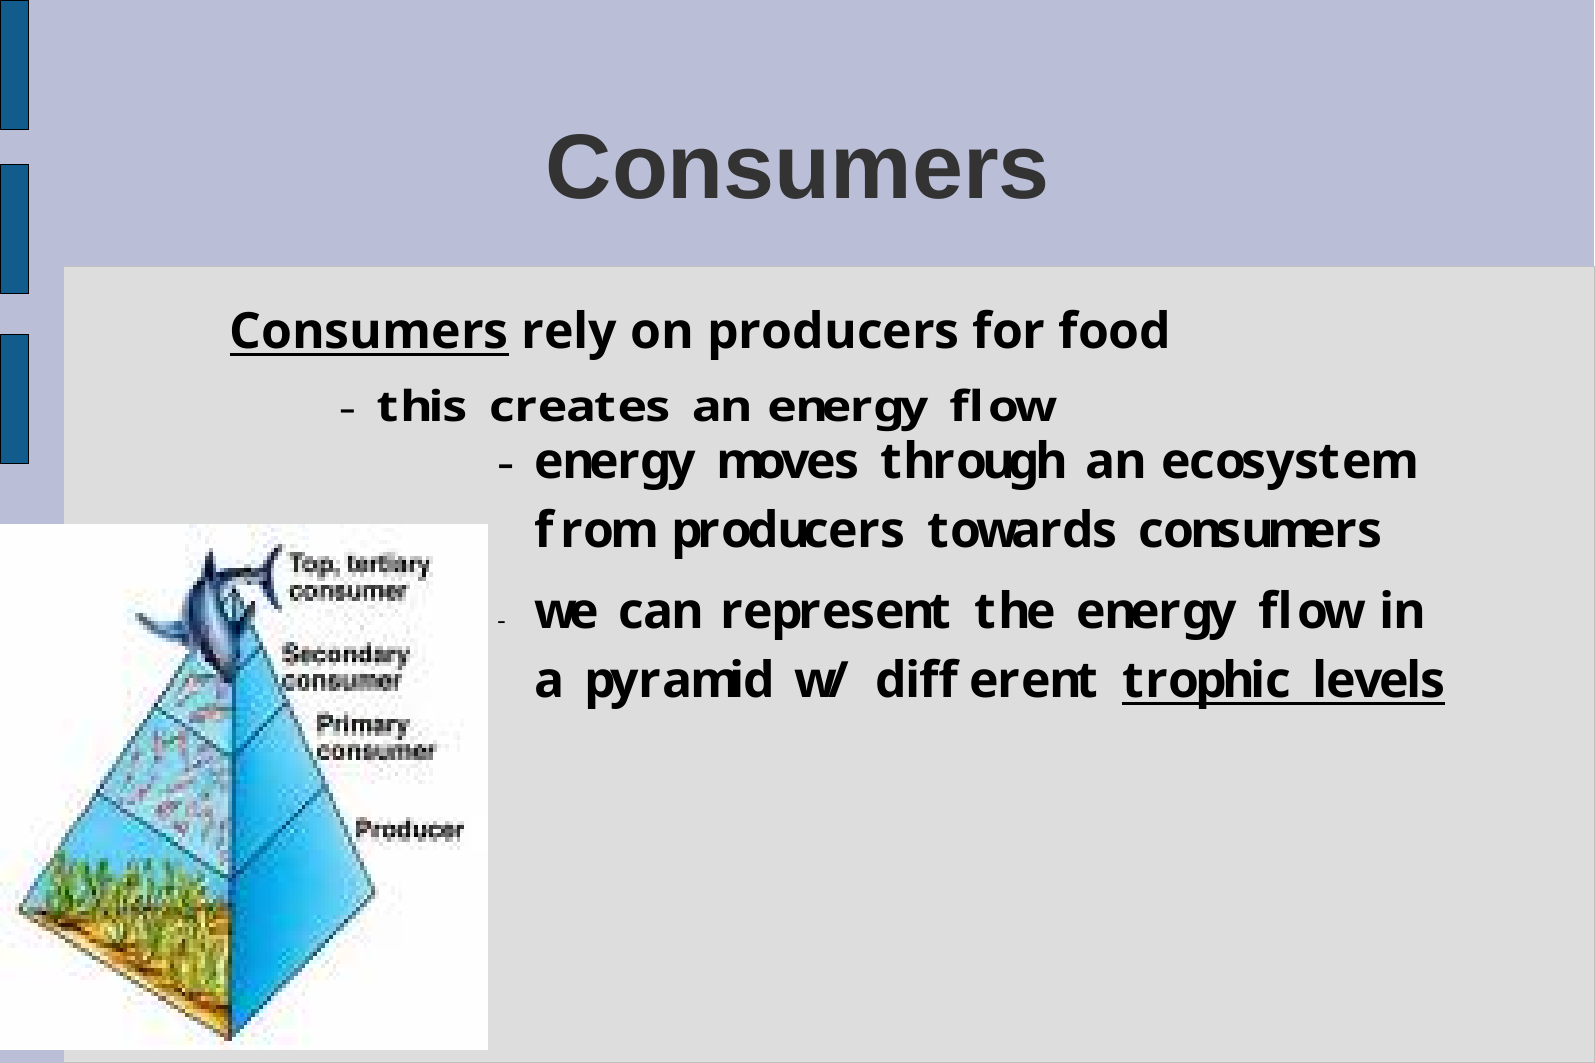

# Consumers
Consumers rely on producers for food